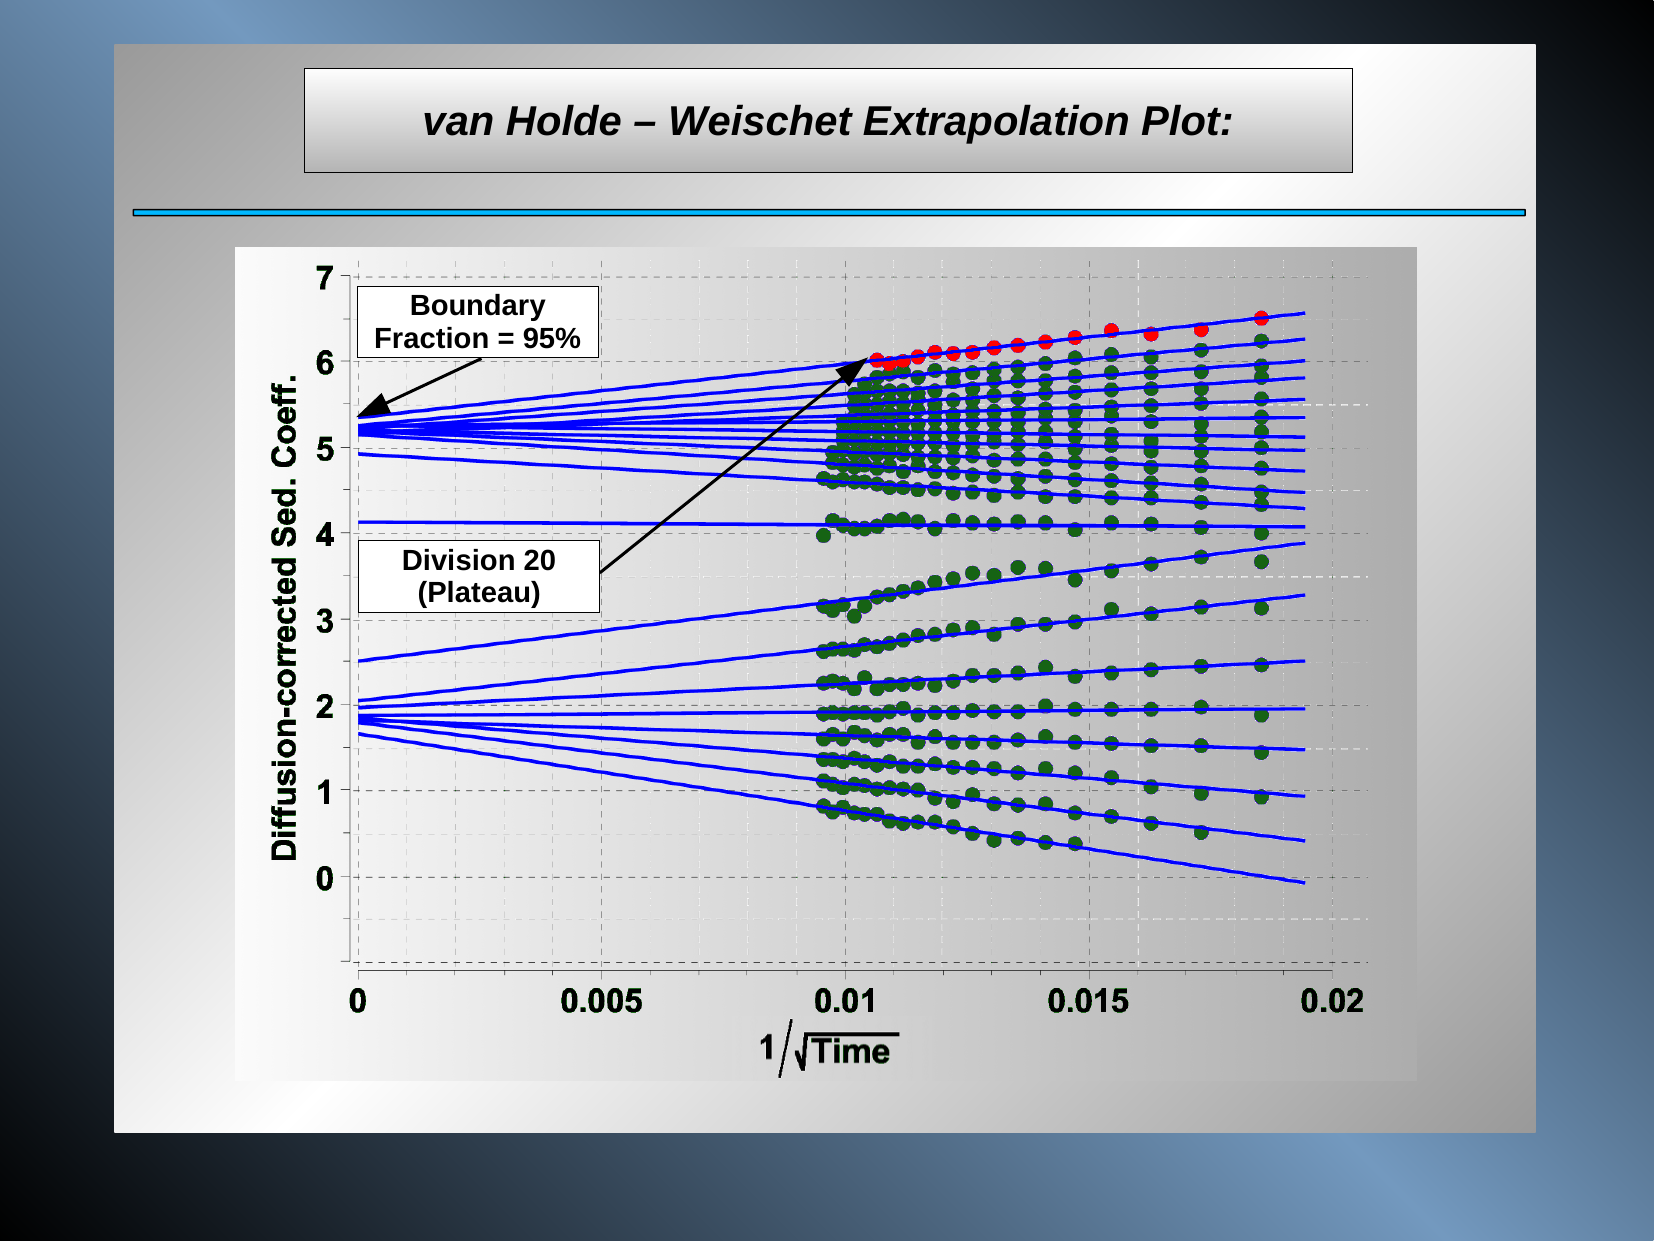

van Holde – Weischet Extrapolation Plot:
Boundary
Fraction = 95%
Division 20
(Plateau)